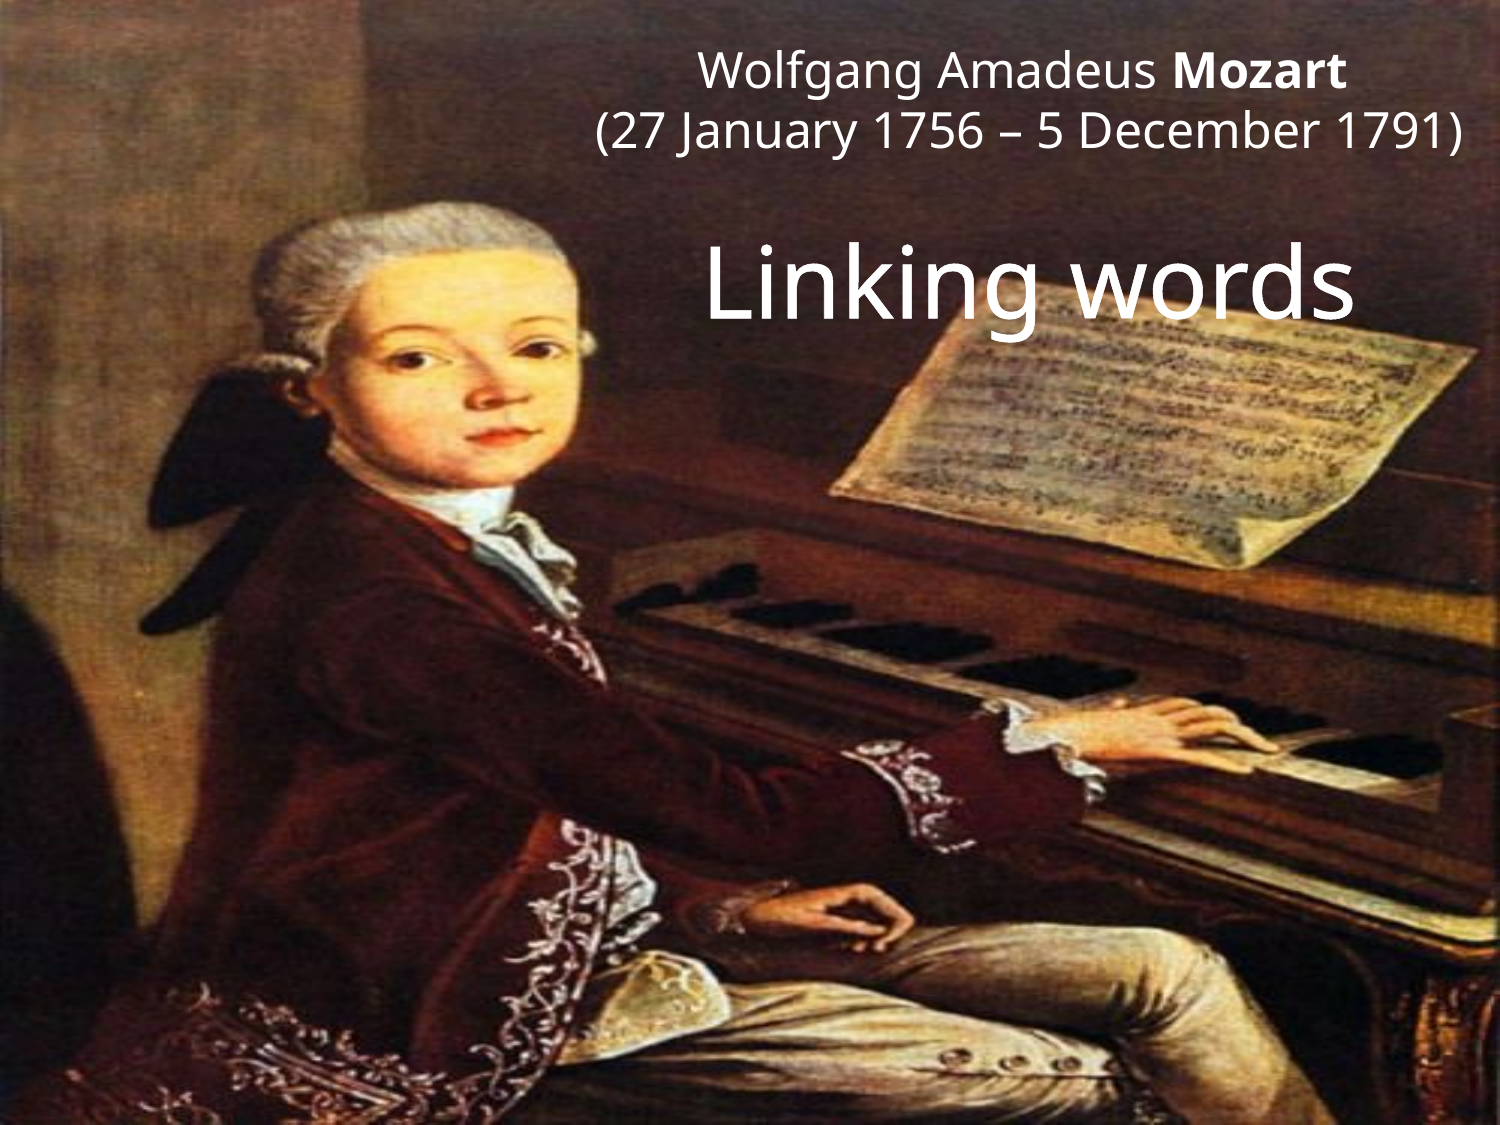

Wolfgang Amadeus Mozart
(27 January 1756 – 5 December 1791)
Linking words